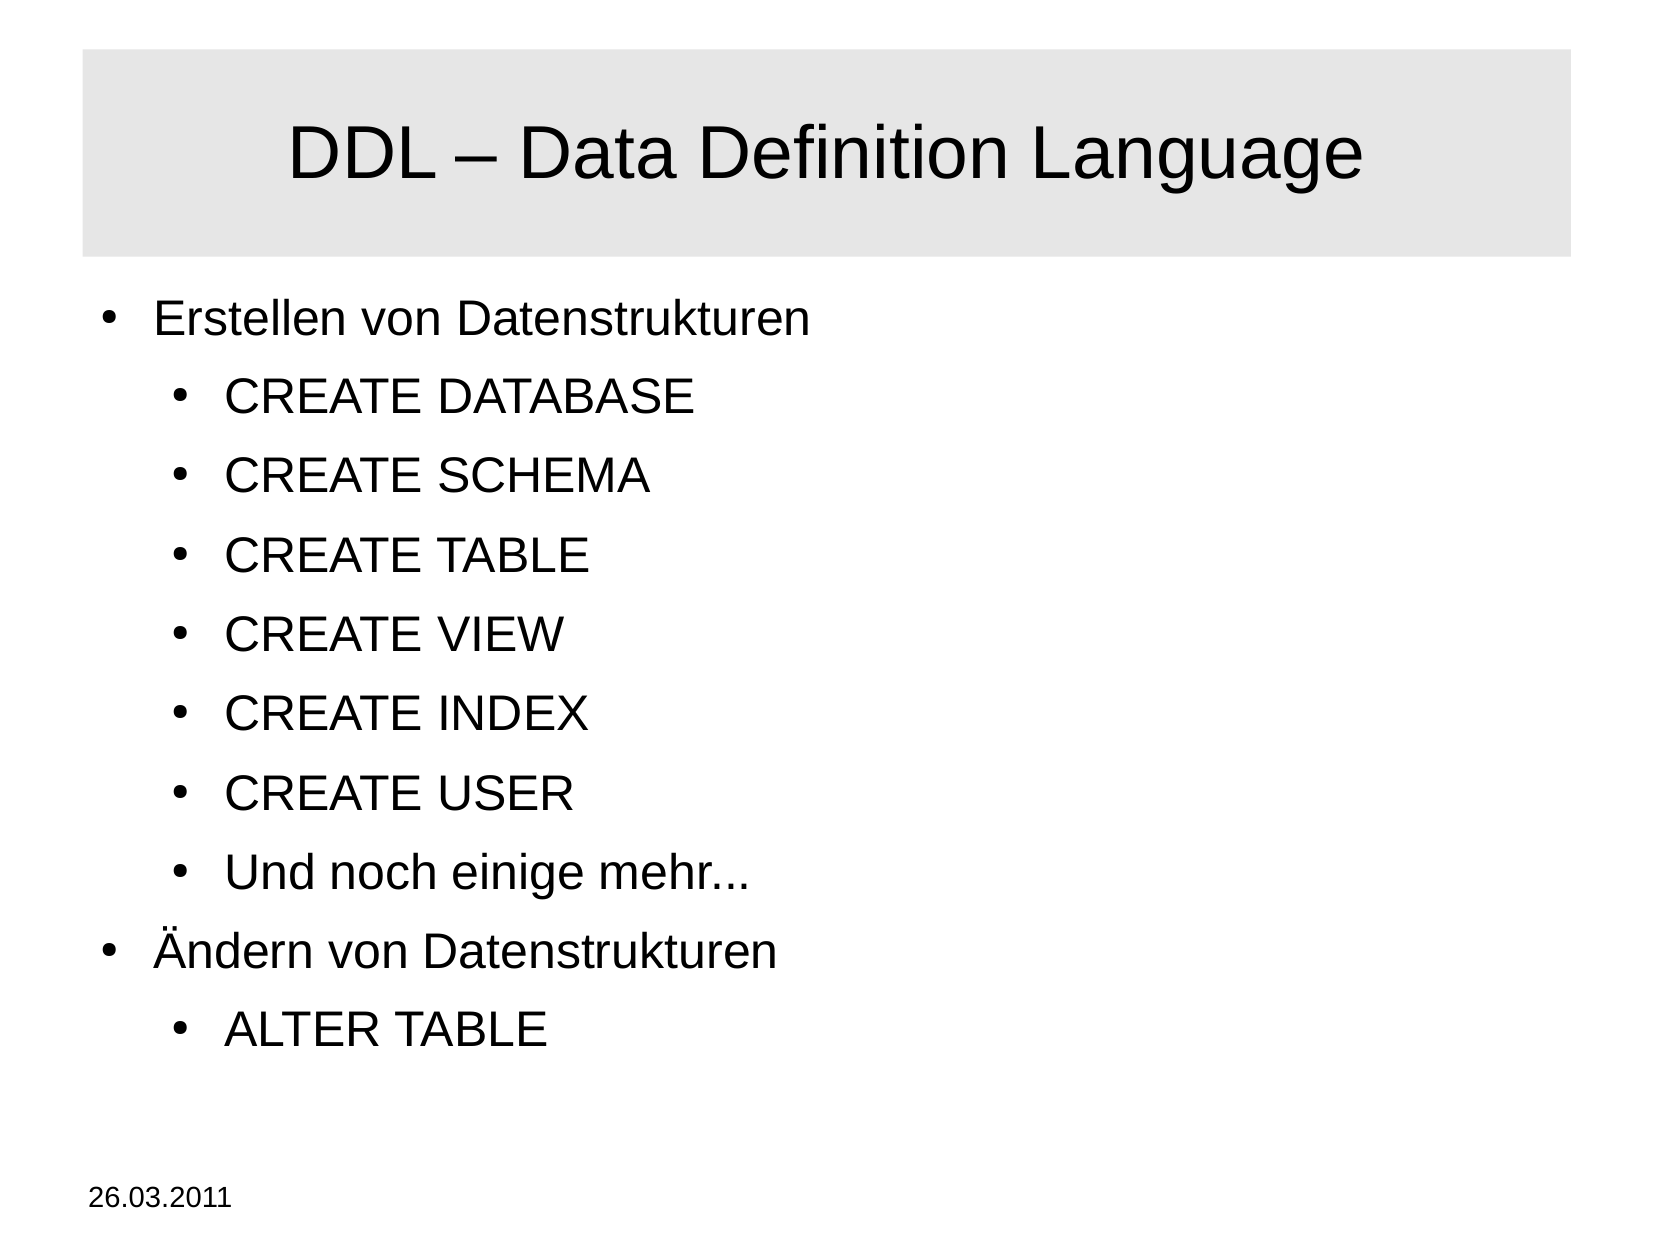

# DDL – Data Definition Language
Erstellen von Datenstrukturen
CREATE DATABASE
CREATE SCHEMA
CREATE TABLE
CREATE VIEW
CREATE INDEX
CREATE USER
Und noch einige mehr...
Ändern von Datenstrukturen
ALTER TABLE
26.03.2011